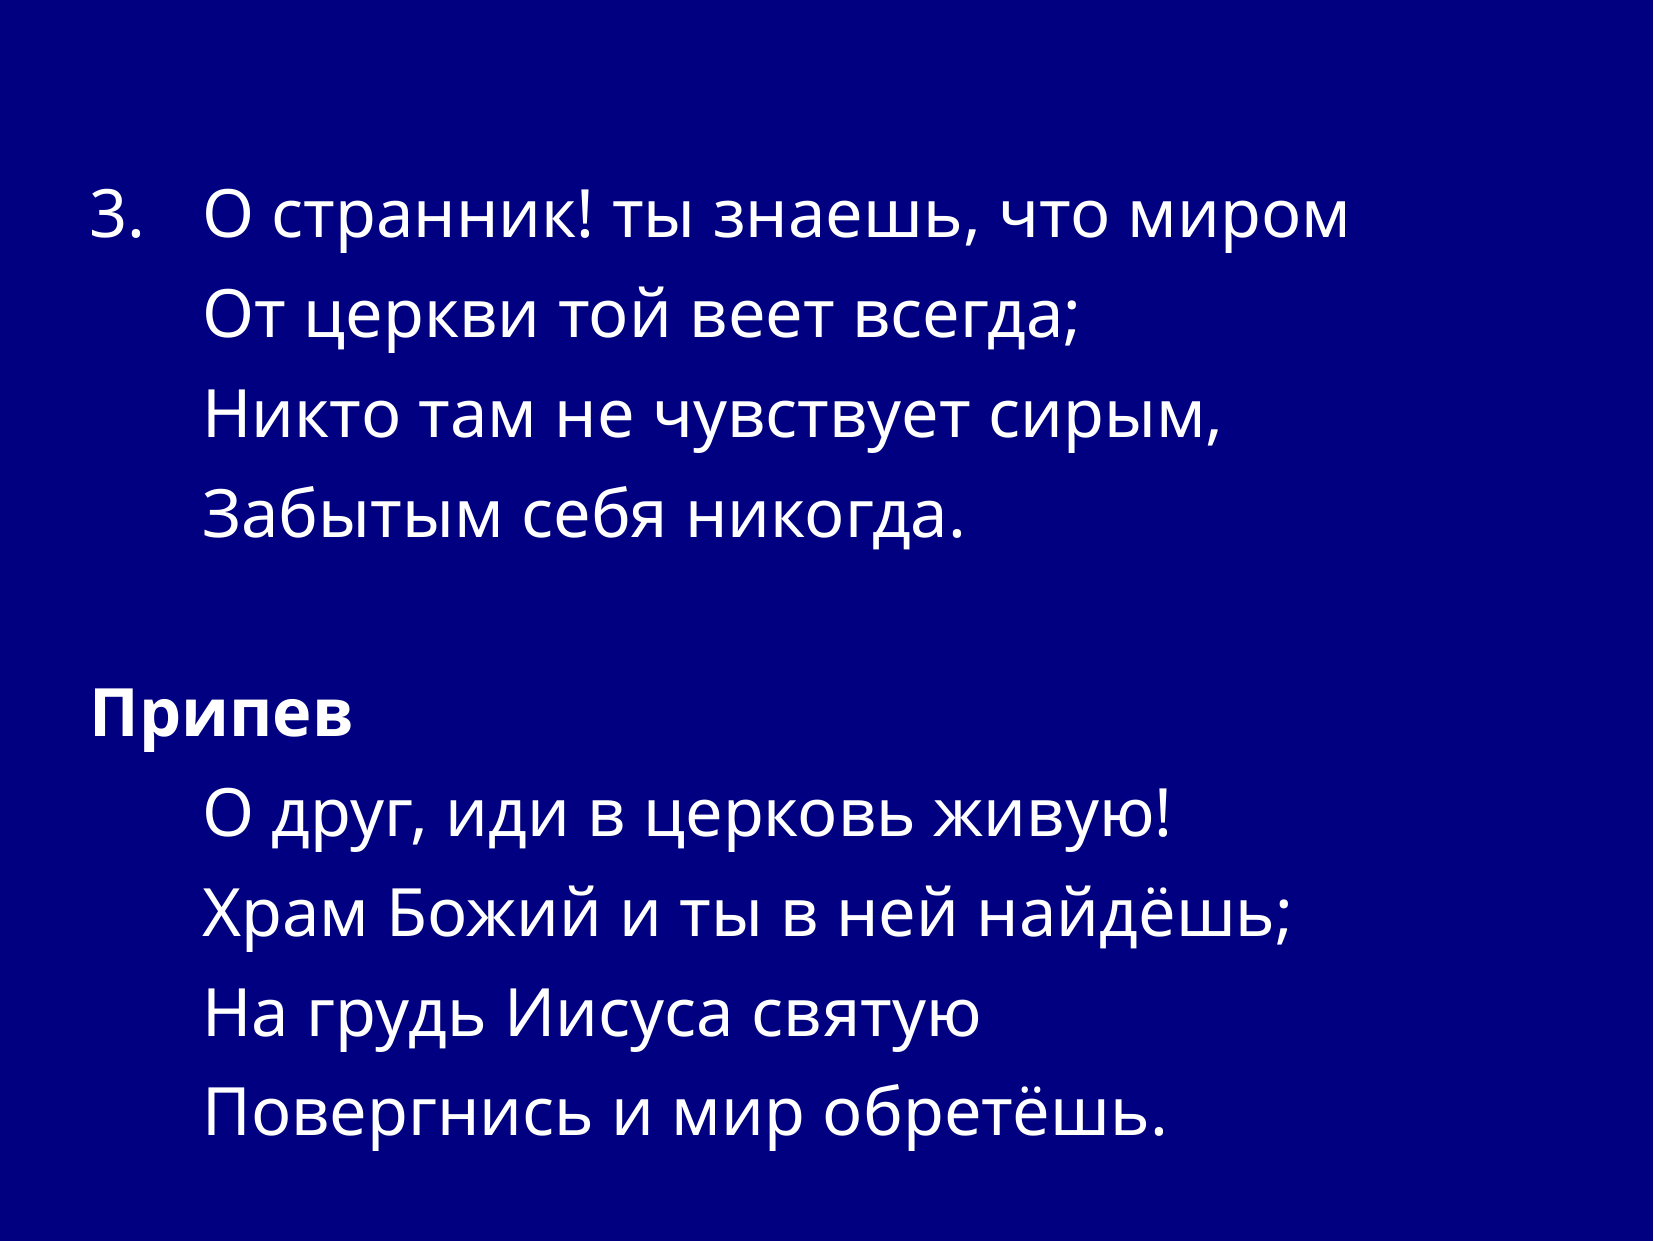

3.	О странник! ты знаешь, что миром
	От церкви той веет всегда;
	Никто там не чувствует сирым,
	Забытым себя никогда.
Припев
	О друг, иди в церковь живую!
	Храм Божий и ты в ней найдёшь;
	На грудь Иисуса святую
	Повергнись и мир обретёшь.